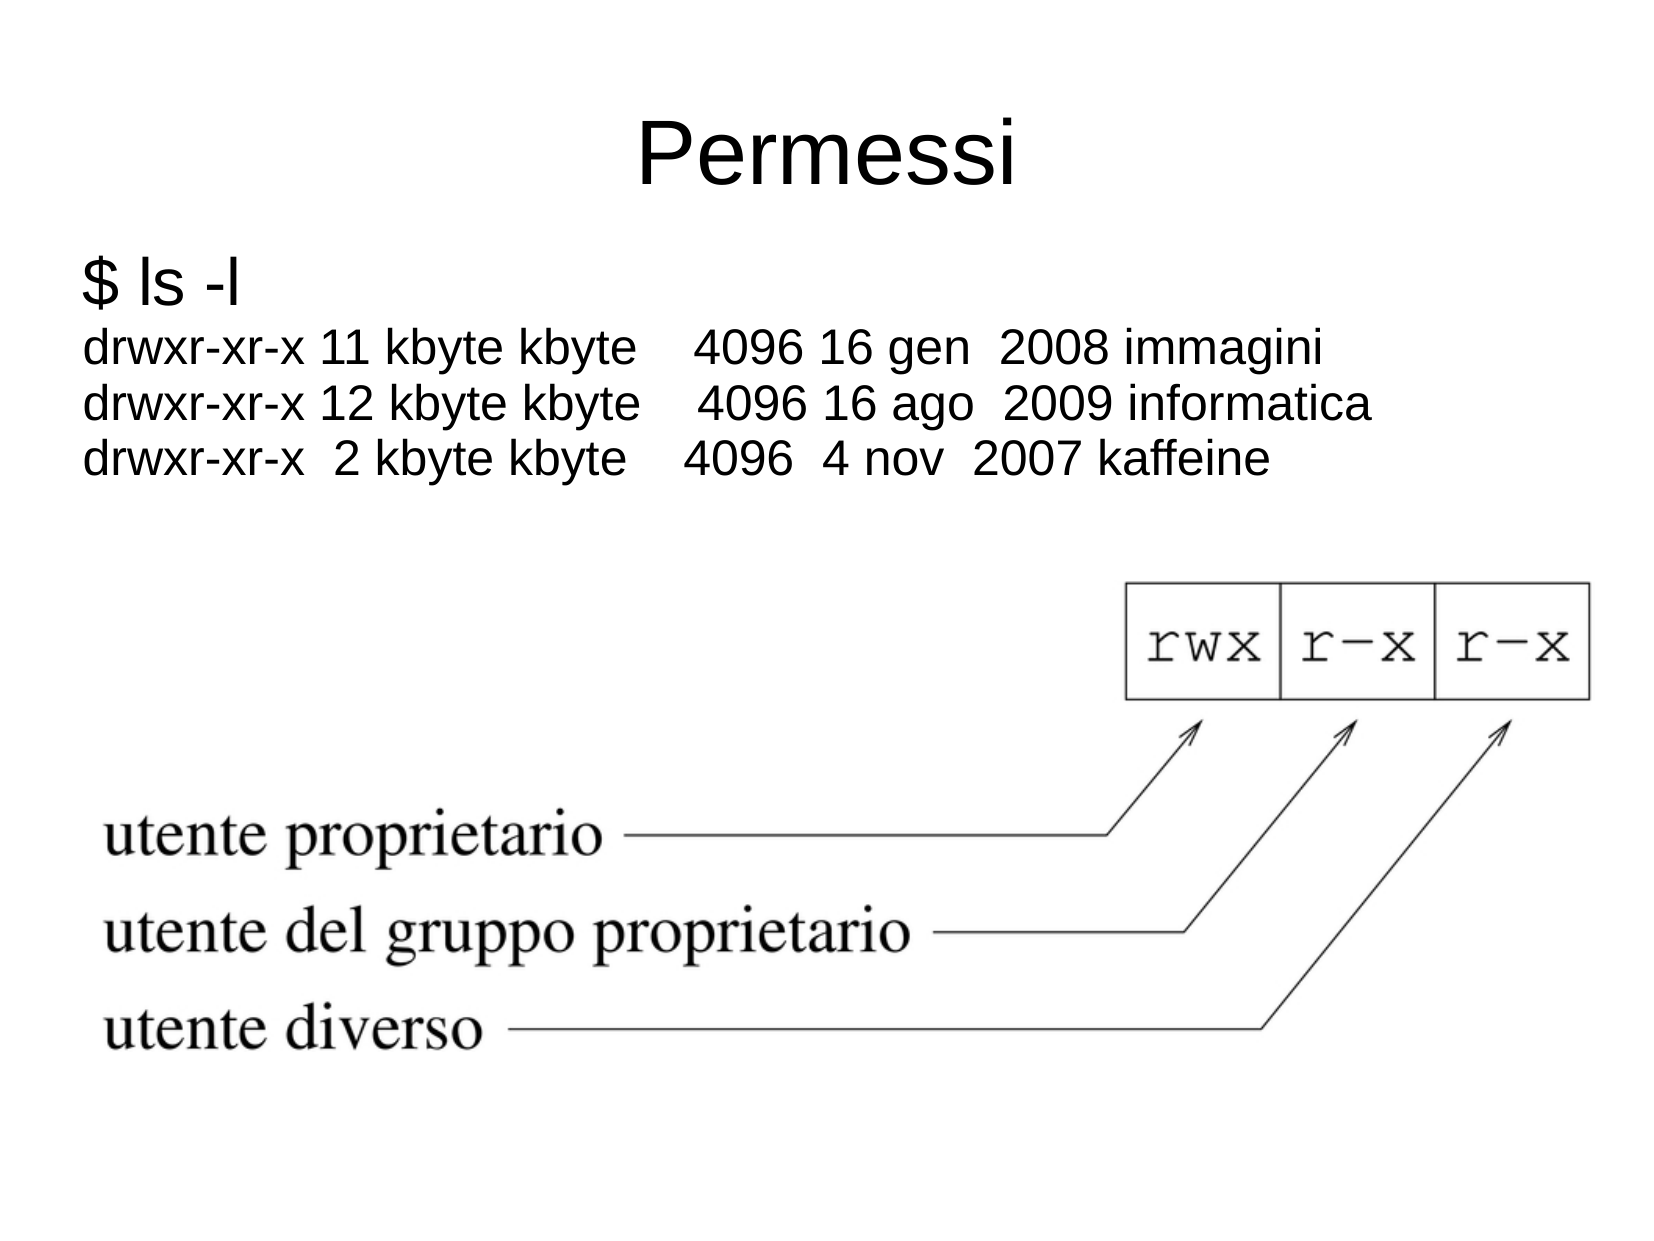

# Permessi
$ ls -l
drwxr-xr-x 11 kbyte kbyte 4096 16 gen 2008 immagini
drwxr-xr-x 12 kbyte kbyte 4096 16 ago 2009 informatica
drwxr-xr-x 2 kbyte kbyte 4096 4 nov 2007 kaffeine